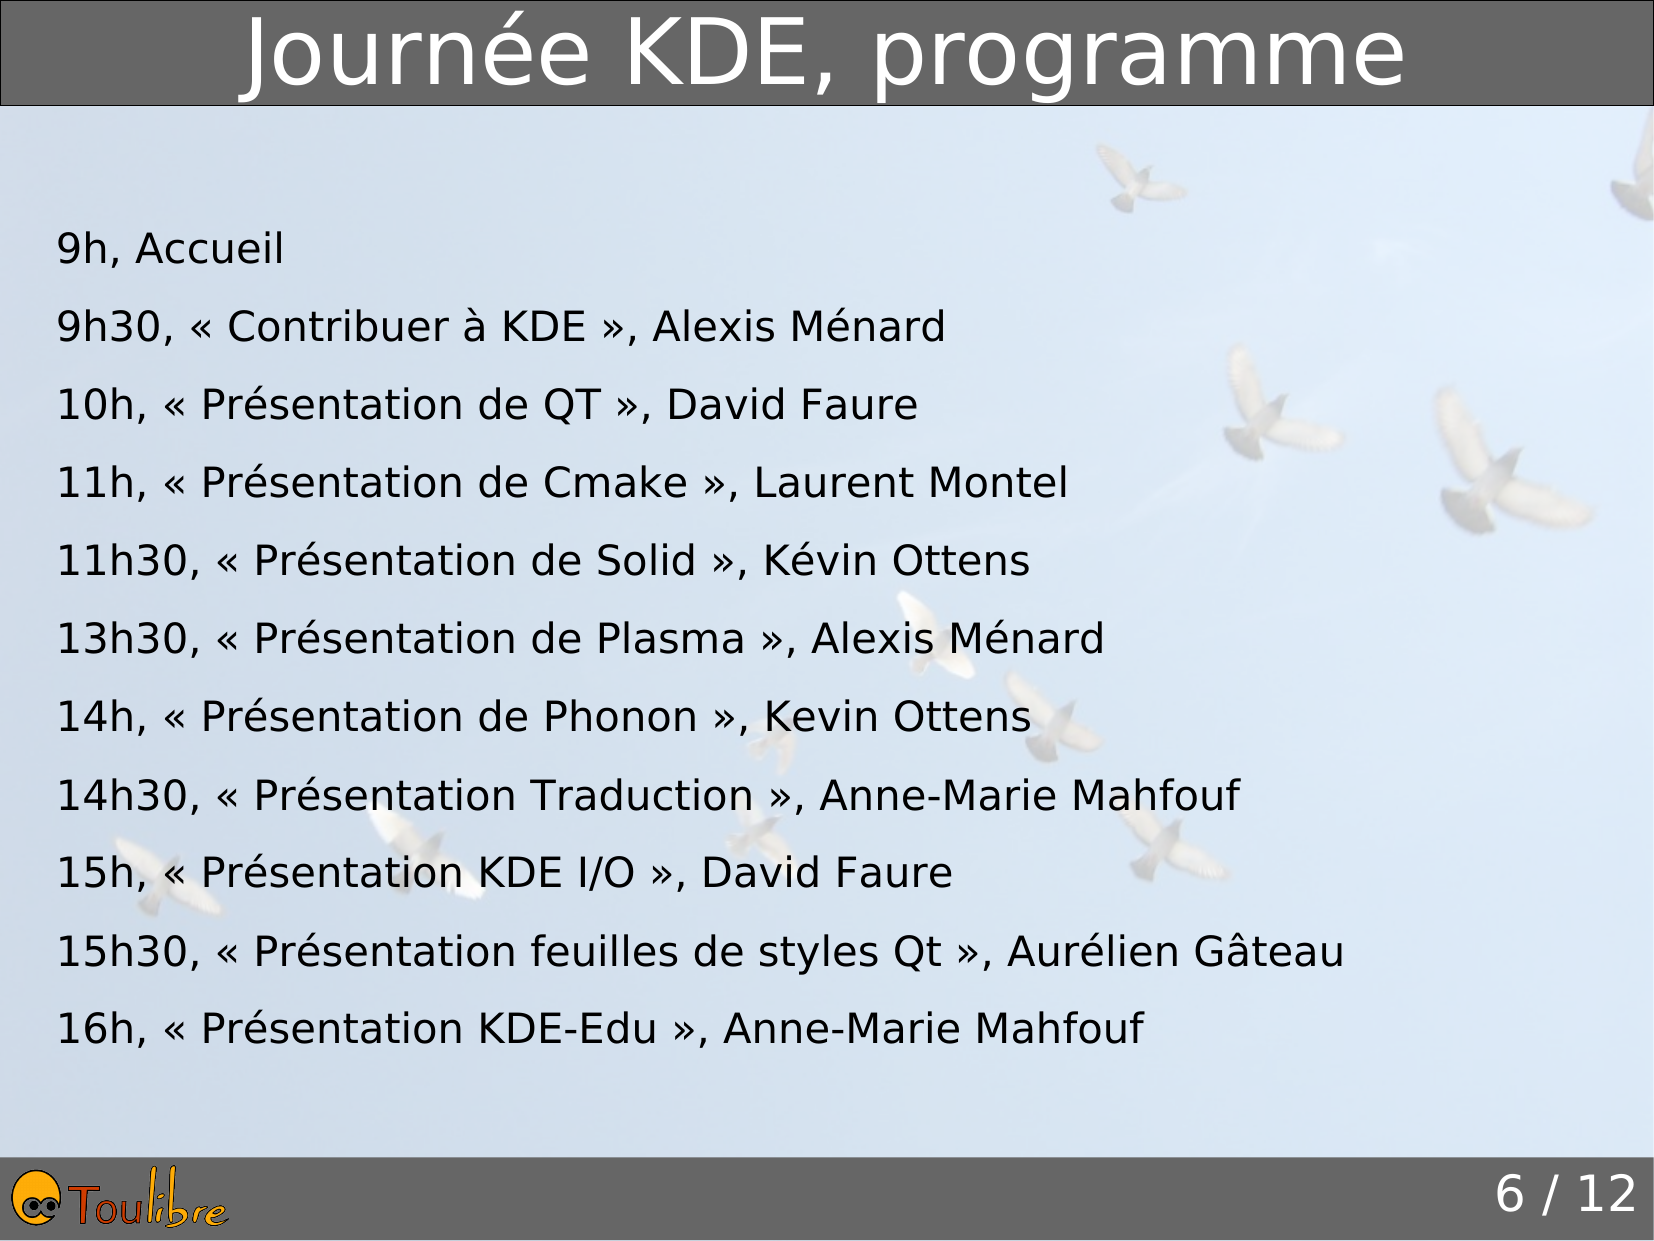

# Journée KDE, programme
9h, Accueil
9h30, « Contribuer à KDE », Alexis Ménard
10h, « Présentation de QT », David Faure
11h, « Présentation de Cmake », Laurent Montel
11h30, « Présentation de Solid », Kévin Ottens
13h30, « Présentation de Plasma », Alexis Ménard
14h, « Présentation de Phonon », Kevin Ottens
14h30, « Présentation Traduction », Anne-Marie Mahfouf
15h, « Présentation KDE I/O », David Faure
15h30, « Présentation feuilles de styles Qt », Aurélien Gâteau
16h, « Présentation KDE-Edu », Anne-Marie Mahfouf